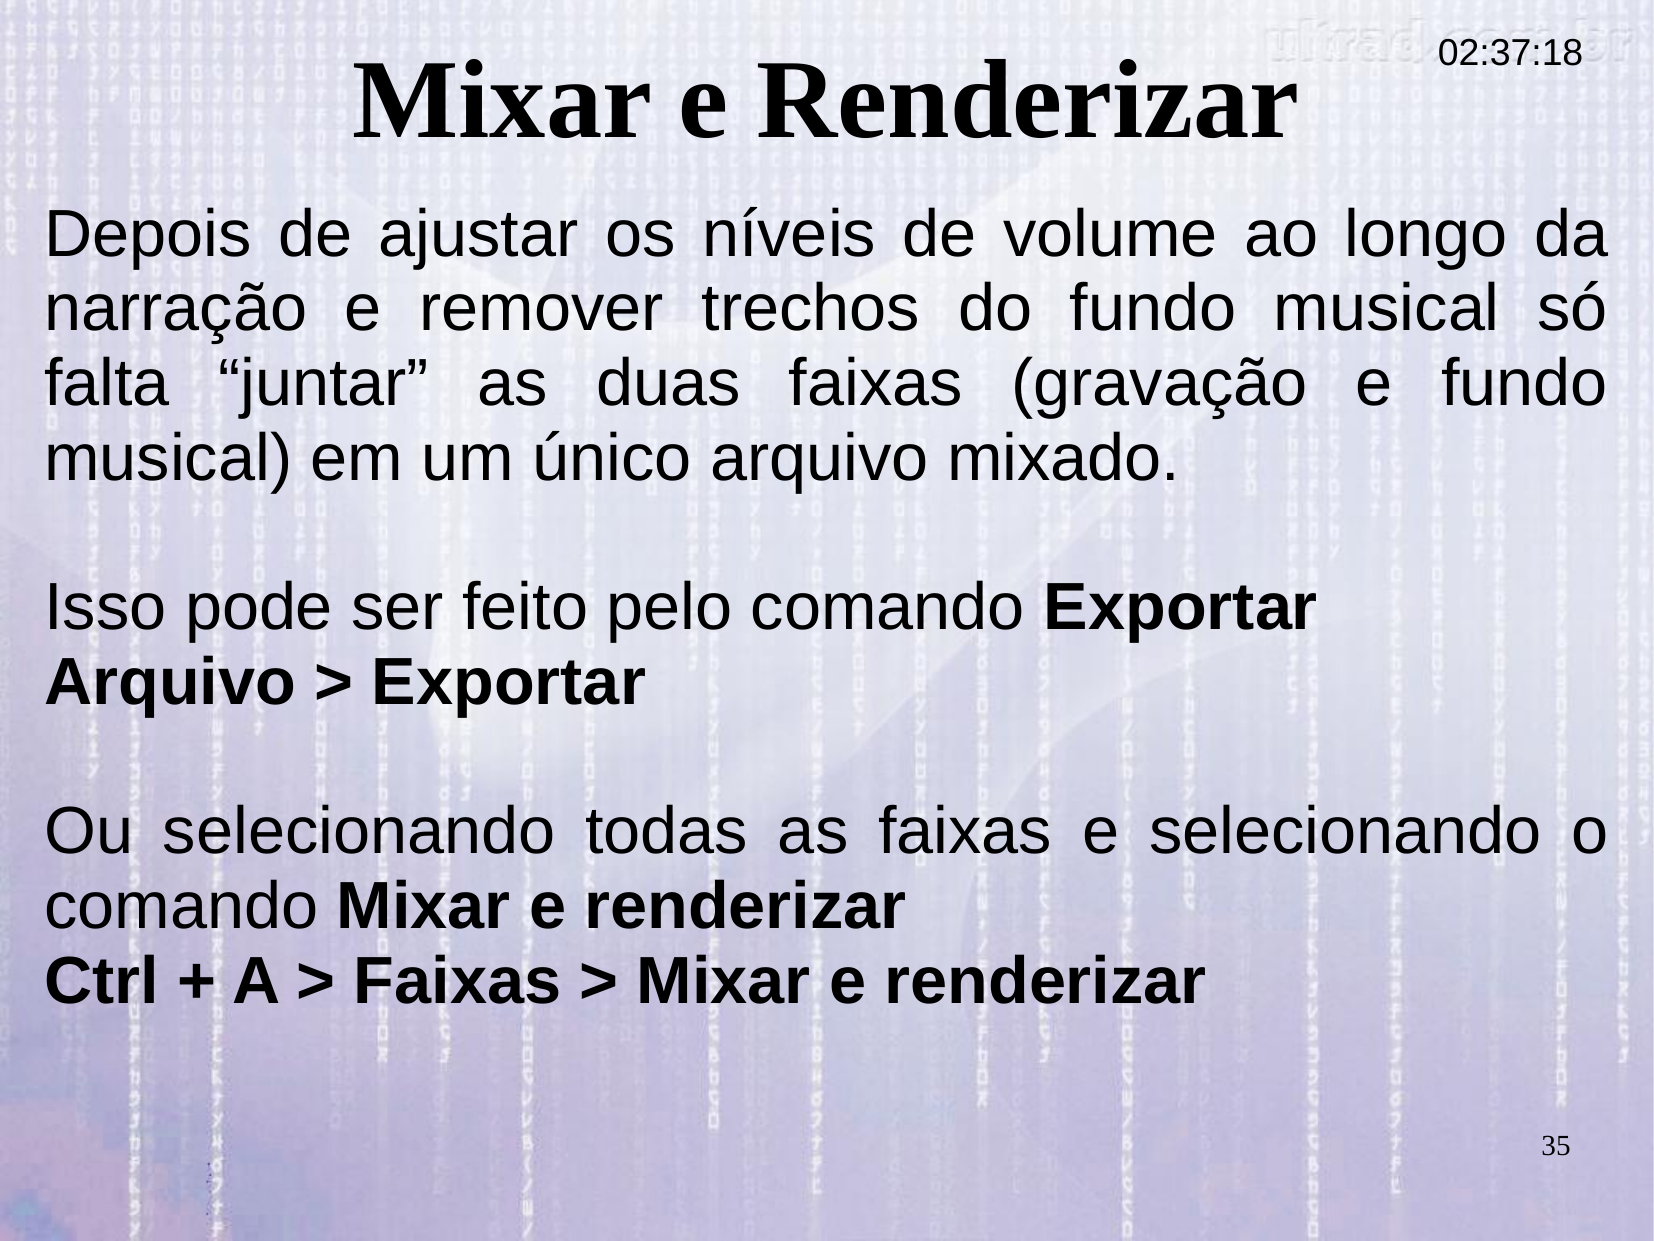

02:22:19
Mixar e Renderizar
Depois de ajustar os níveis de volume ao longo da narração e remover trechos do fundo musical só falta “juntar” as duas faixas (gravação e fundo musical) em um único arquivo mixado.
Isso pode ser feito pelo comando Exportar
Arquivo > Exportar
Ou selecionando todas as faixas e selecionando o comando Mixar e renderizar
Ctrl + A > Faixas > Mixar e renderizar
35